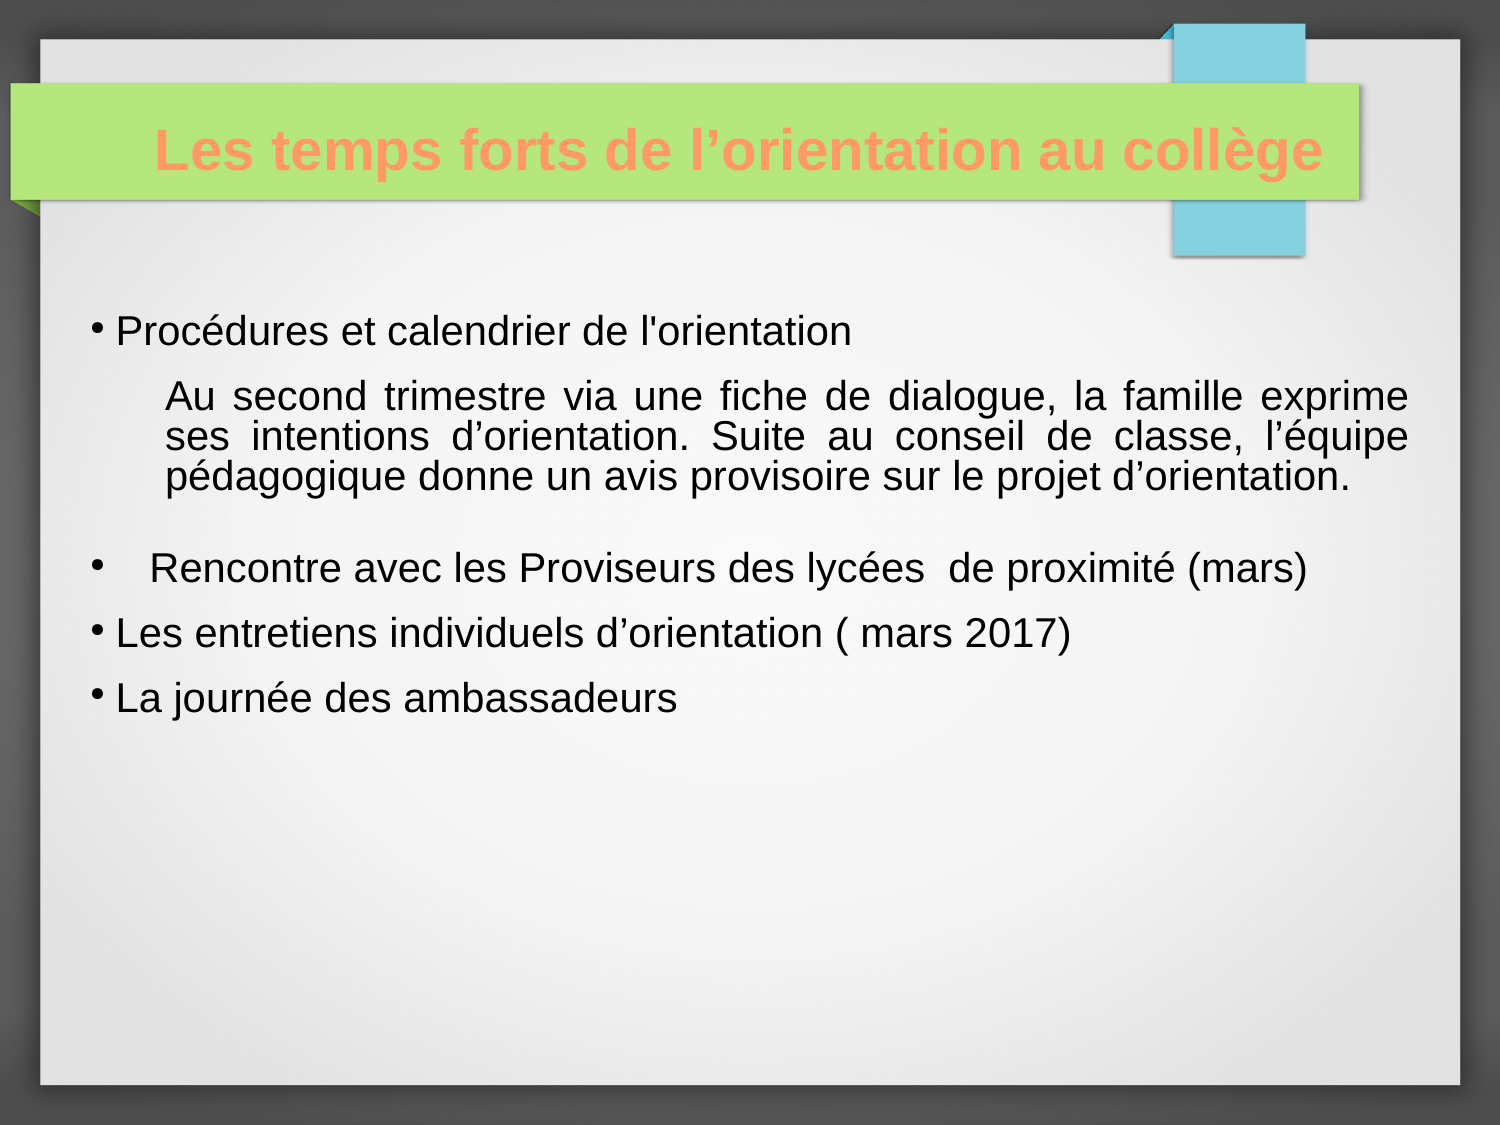

# Les temps forts de l’orientation au collège
 Procédures et calendrier de l'orientation
Au second trimestre via une fiche de dialogue, la famille exprime ses intentions d’orientation. Suite au conseil de classe, l’équipe pédagogique donne un avis provisoire sur le projet d’orientation.
Rencontre avec les Proviseurs des lycées de proximité (mars)
 Les entretiens individuels d’orientation ( mars 2017)
 La journée des ambassadeurs